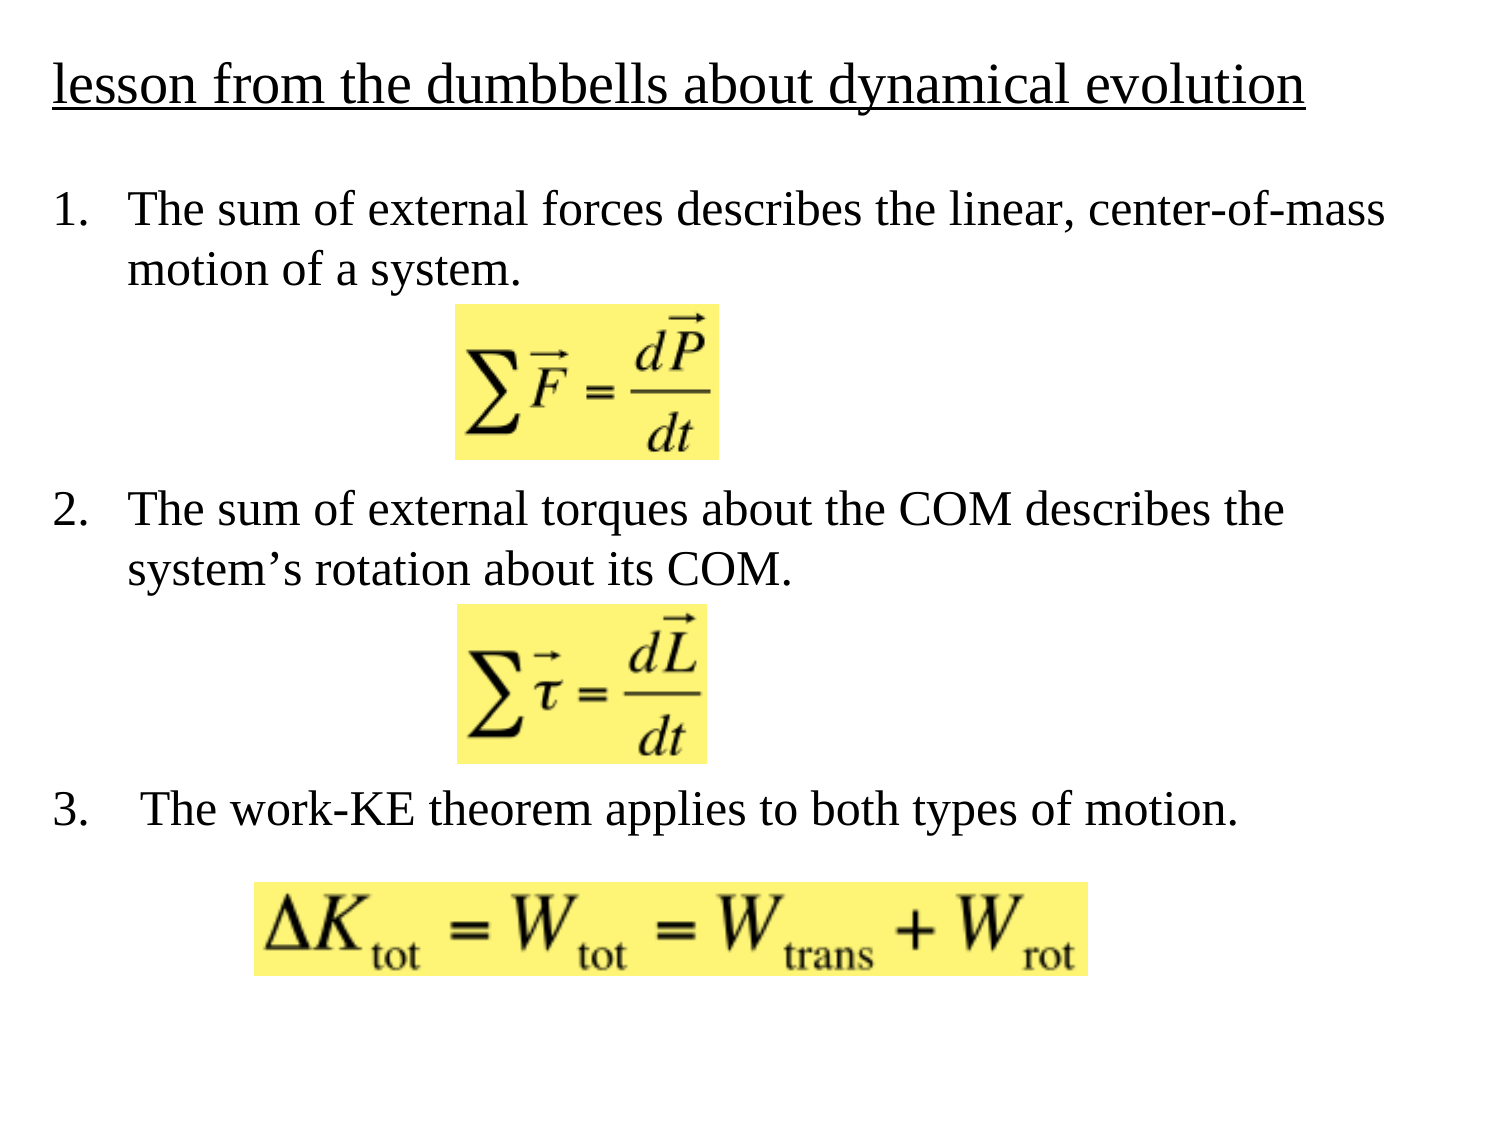

lesson from the dumbbells about dynamical evolution
The sum of external forces describes the linear, center-of-mass motion of a system.
The sum of external torques about the COM describes the system’s rotation about its COM.
 The work-KE theorem applies to both types of motion.